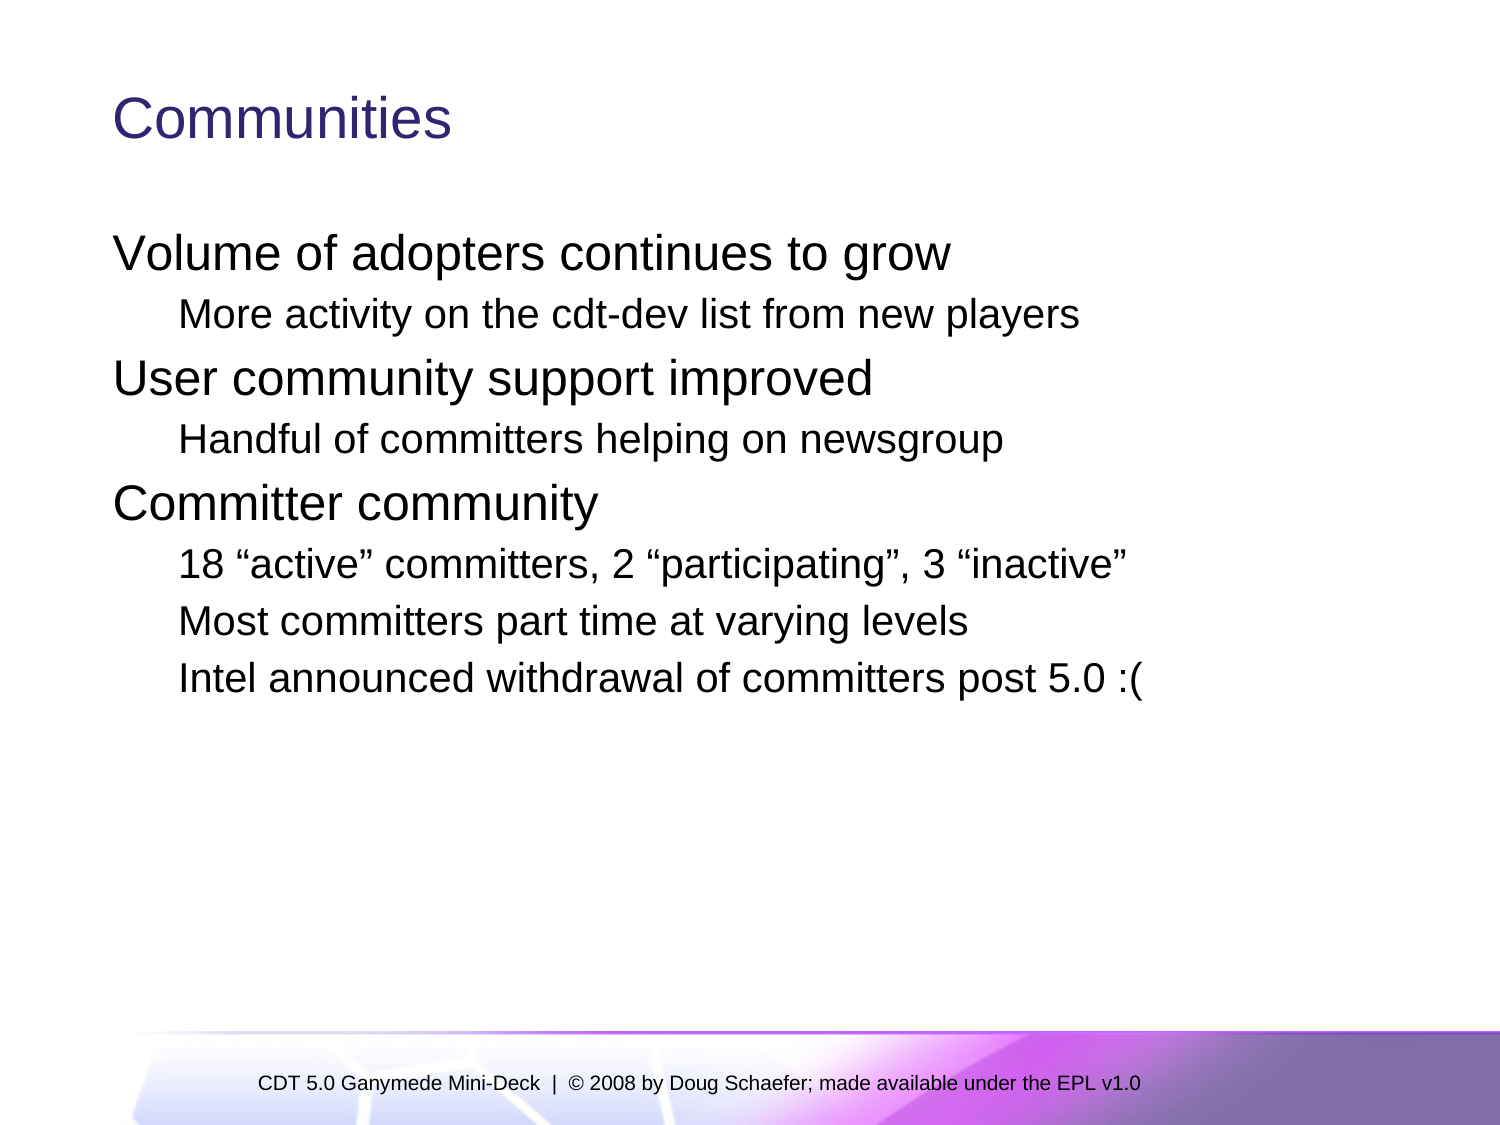

# Communities
Volume of adopters continues to grow
More activity on the cdt-dev list from new players
User community support improved
Handful of committers helping on newsgroup
Committer community
18 “active” committers, 2 “participating”, 3 “inactive”
Most committers part time at varying levels
Intel announced withdrawal of committers post 5.0 :(